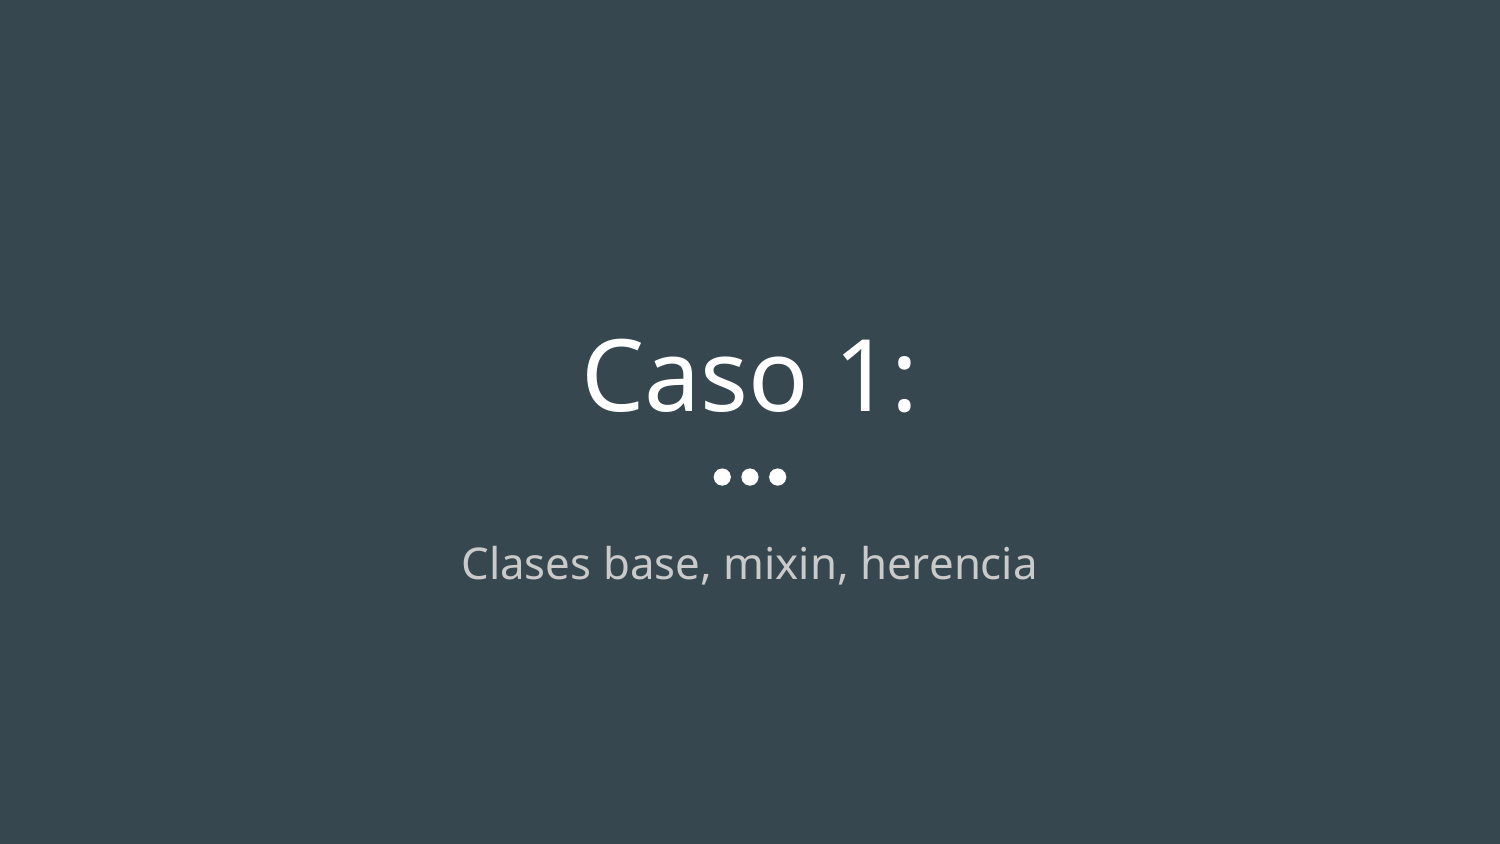

# Caso 1:
Clases base, mixin, herencia